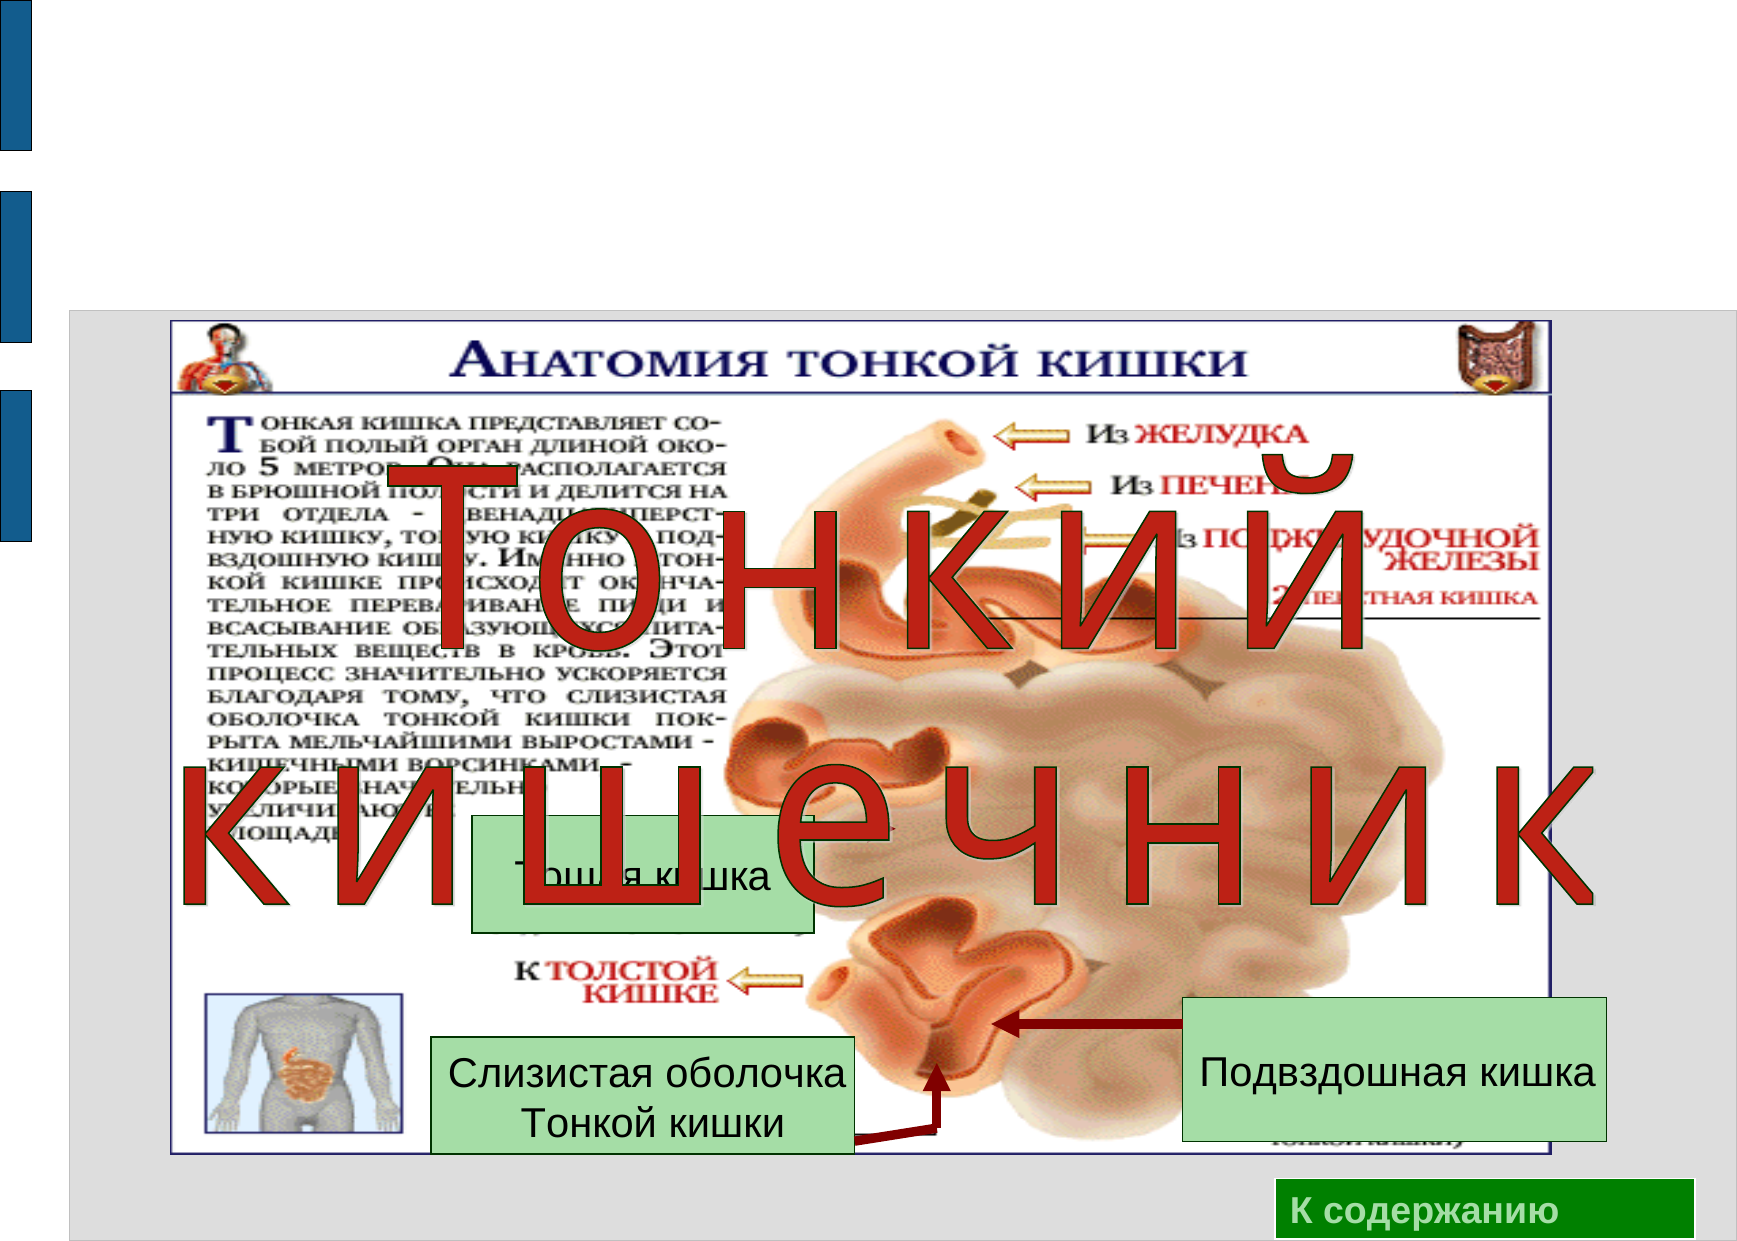

Тонкий
кишечник
Тощая кишка
Подвздошная кишка
Слизистая оболочка
Тонкой кишки
К содержанию